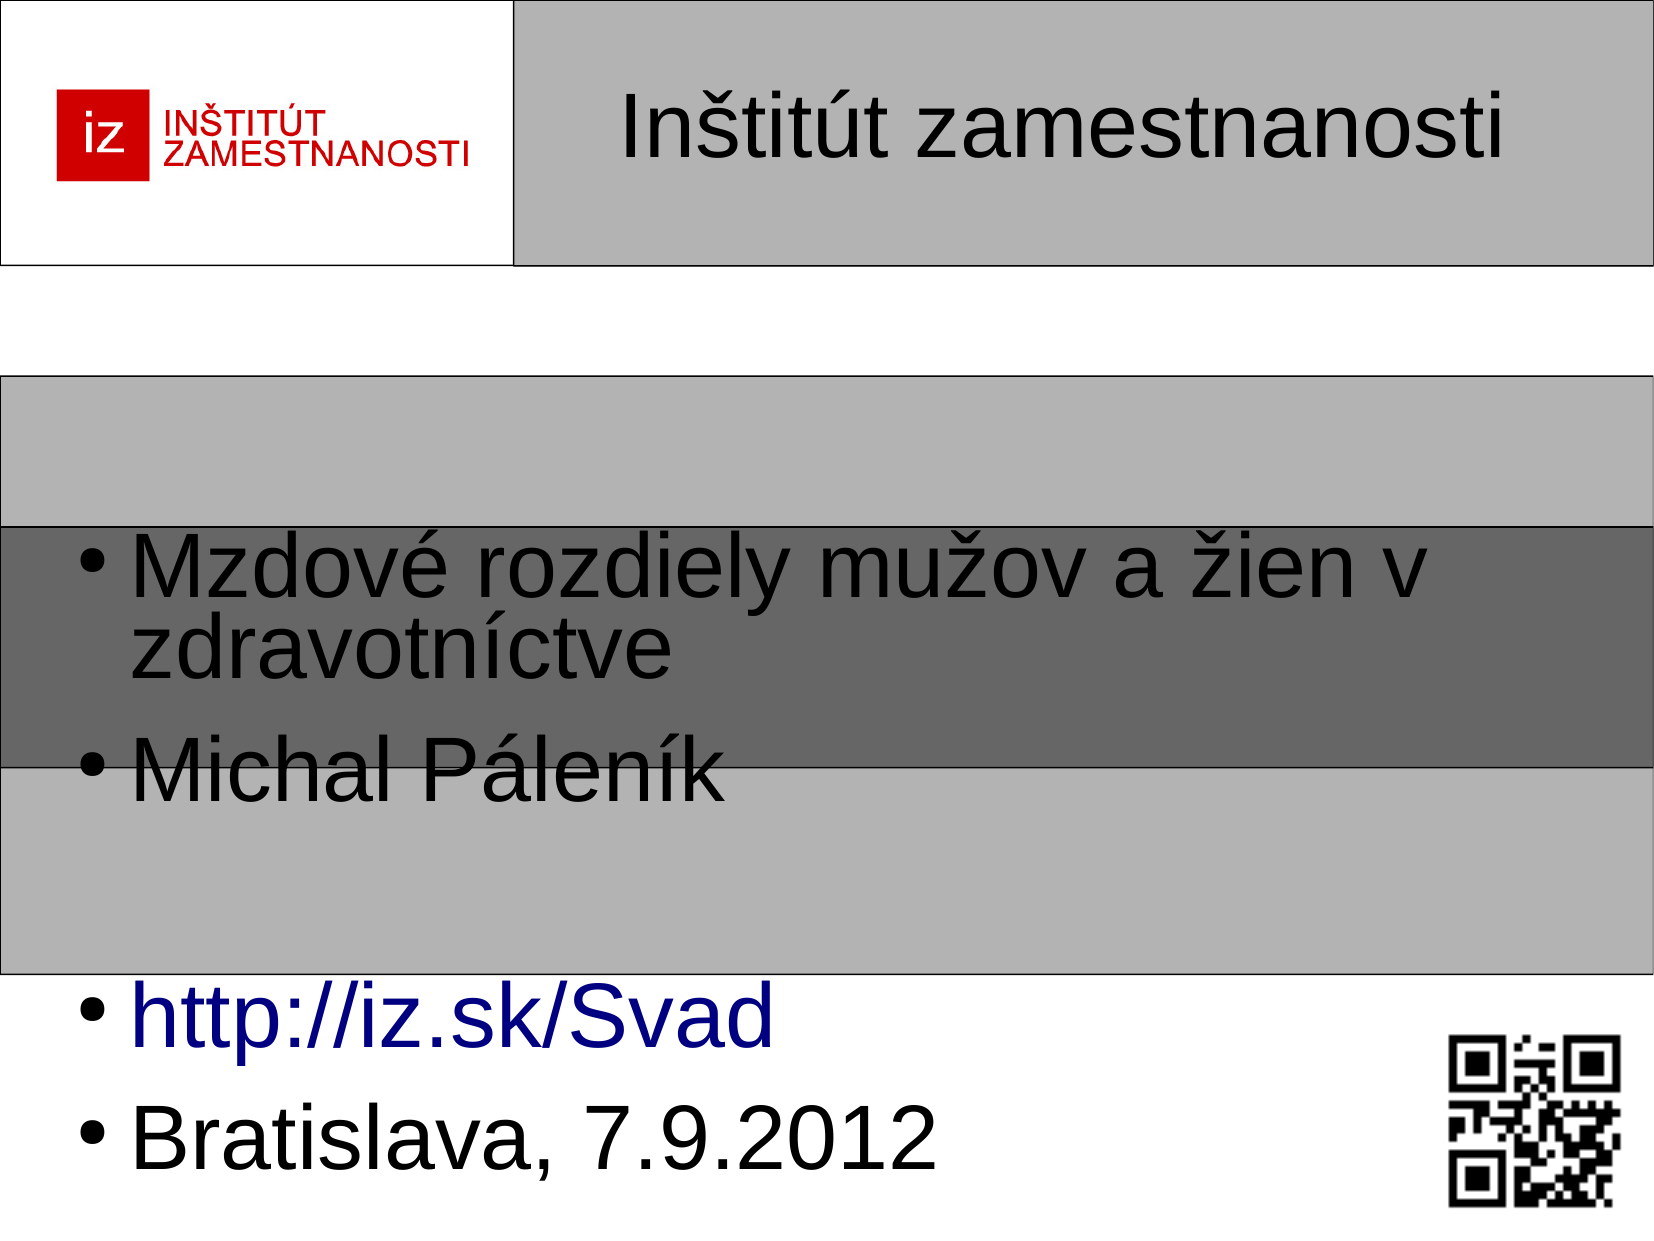

# Inštitút zamestnanosti
Mzdové rozdiely mužov a žien v zdravotníctve
Michal Páleník
http://iz.sk/Svad
Bratislava, 7.9.2012